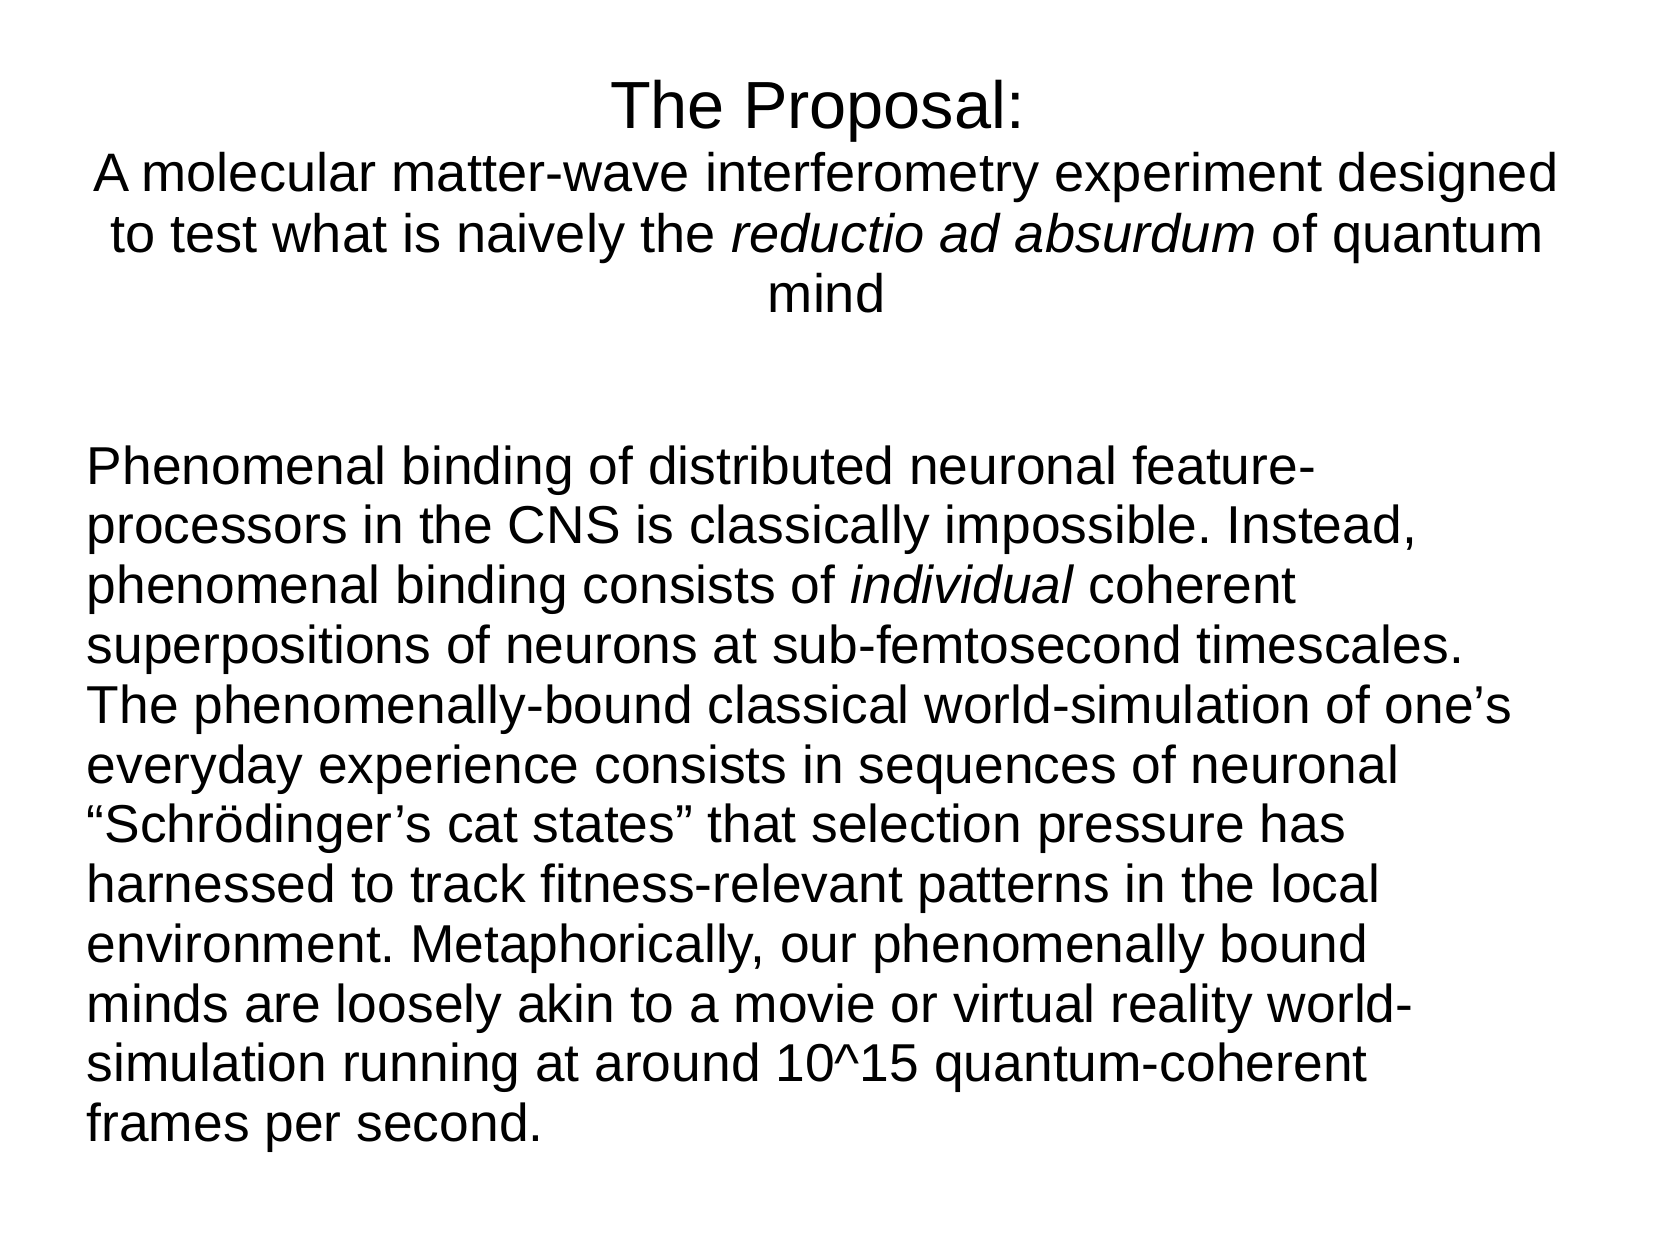

# The Proposal: A molecular matter-wave interferometry experiment designed to test what is naively the reductio ad absurdum of quantum mind
Phenomenal binding of distributed neuronal feature-processors in the CNS is classically impossible. Instead, phenomenal binding consists of individual coherent superpositions of neurons at sub-femtosecond timescales. The phenomenally-bound classical world-simulation of one’s everyday experience consists in sequences of neuronal “Schrödinger’s cat states” that selection pressure has harnessed to track fitness-relevant patterns in the local environment. Metaphorically, our phenomenally bound minds are loosely akin to a movie or virtual reality world-simulation running at around 10^15 quantum-coherent frames per second.